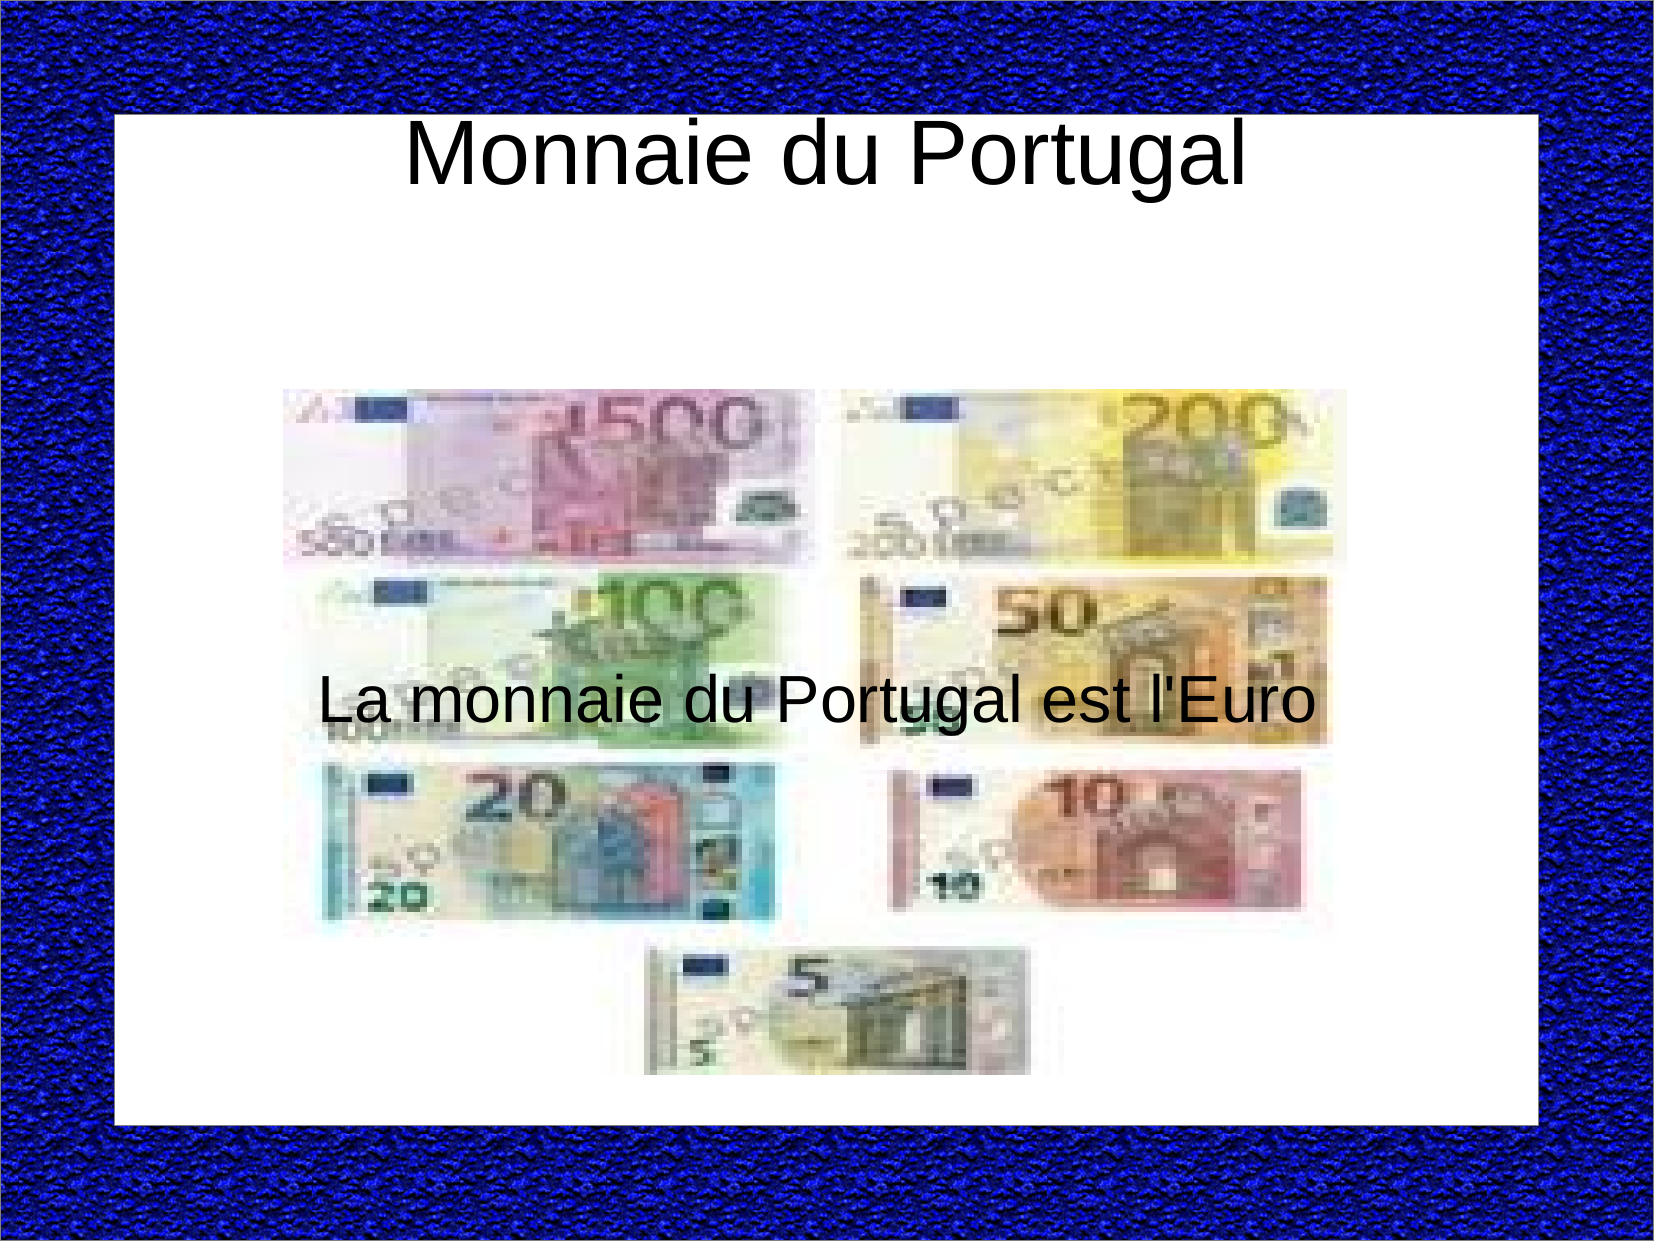

# Monnaie du Portugal
La monnaie du Portugal est l'Euro